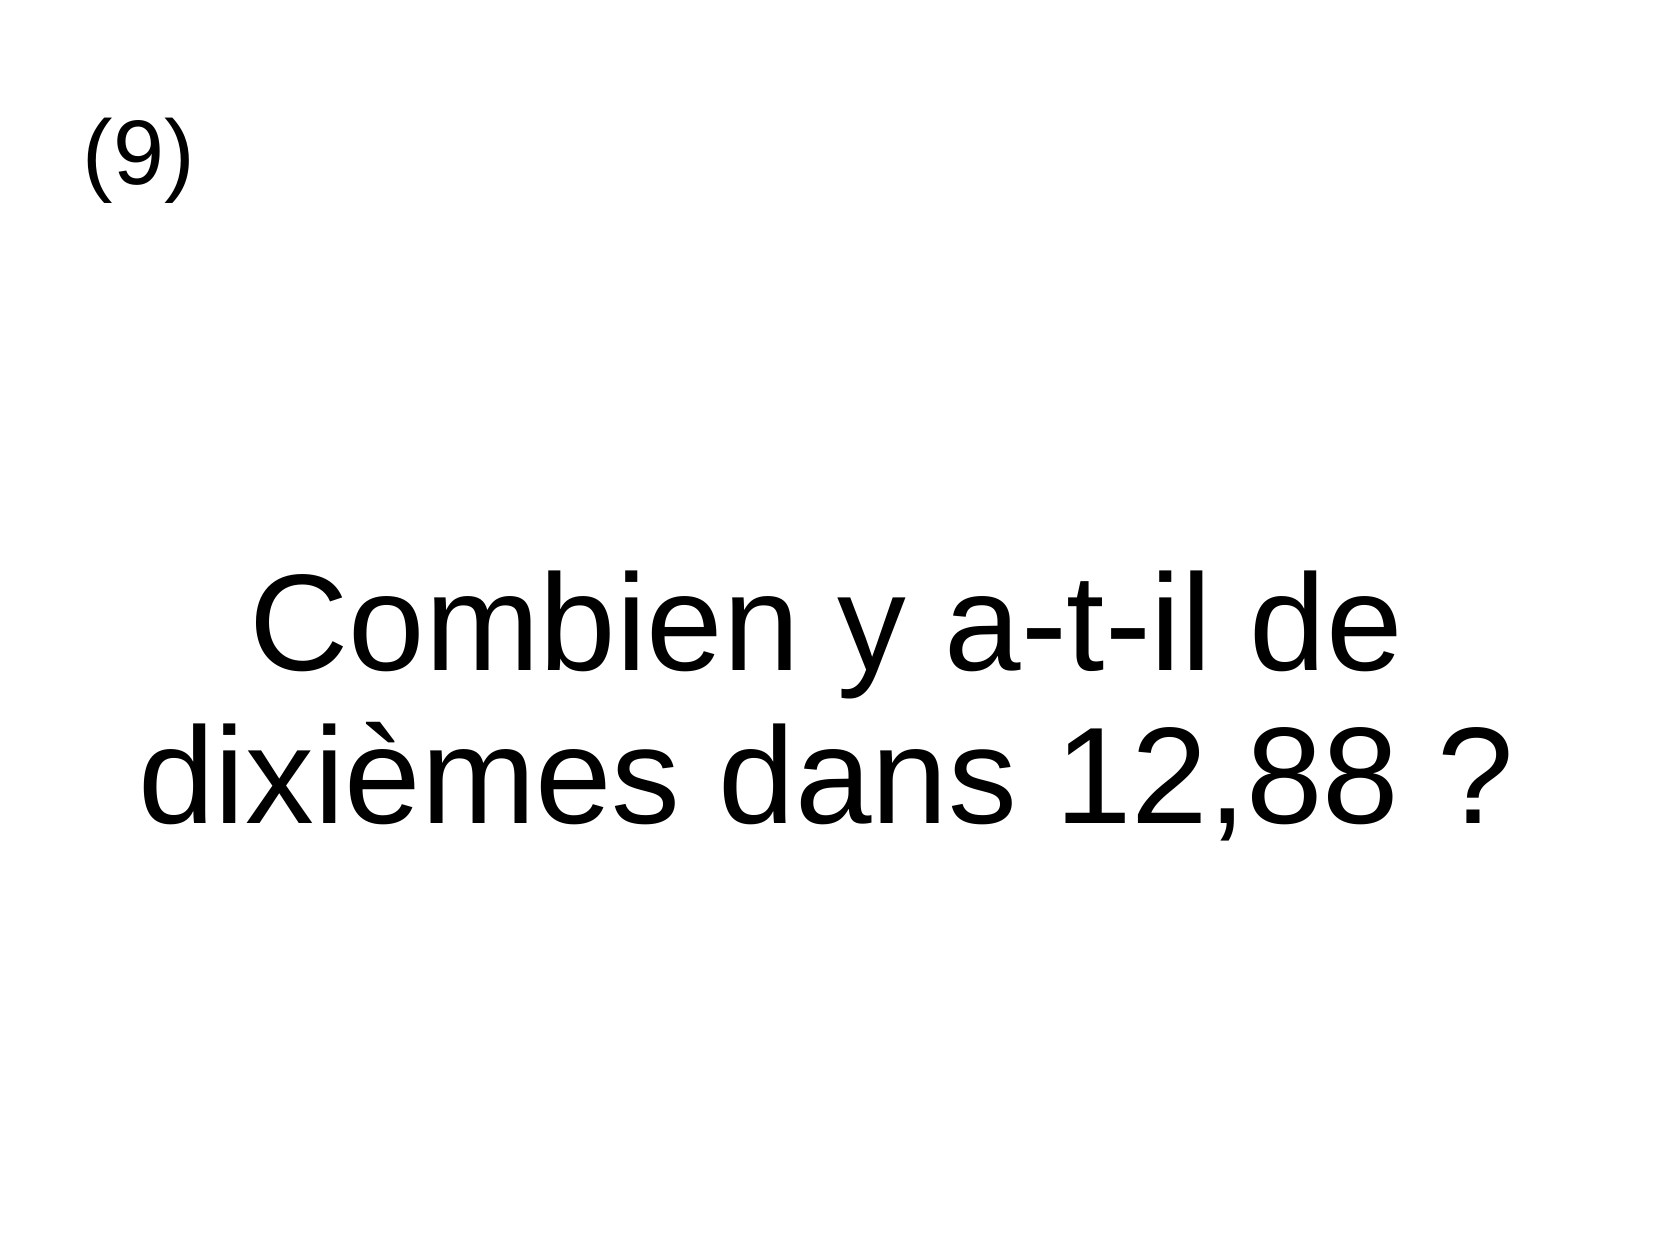

# (9)
Combien y a-t-il de dixièmes dans 12,88 ?